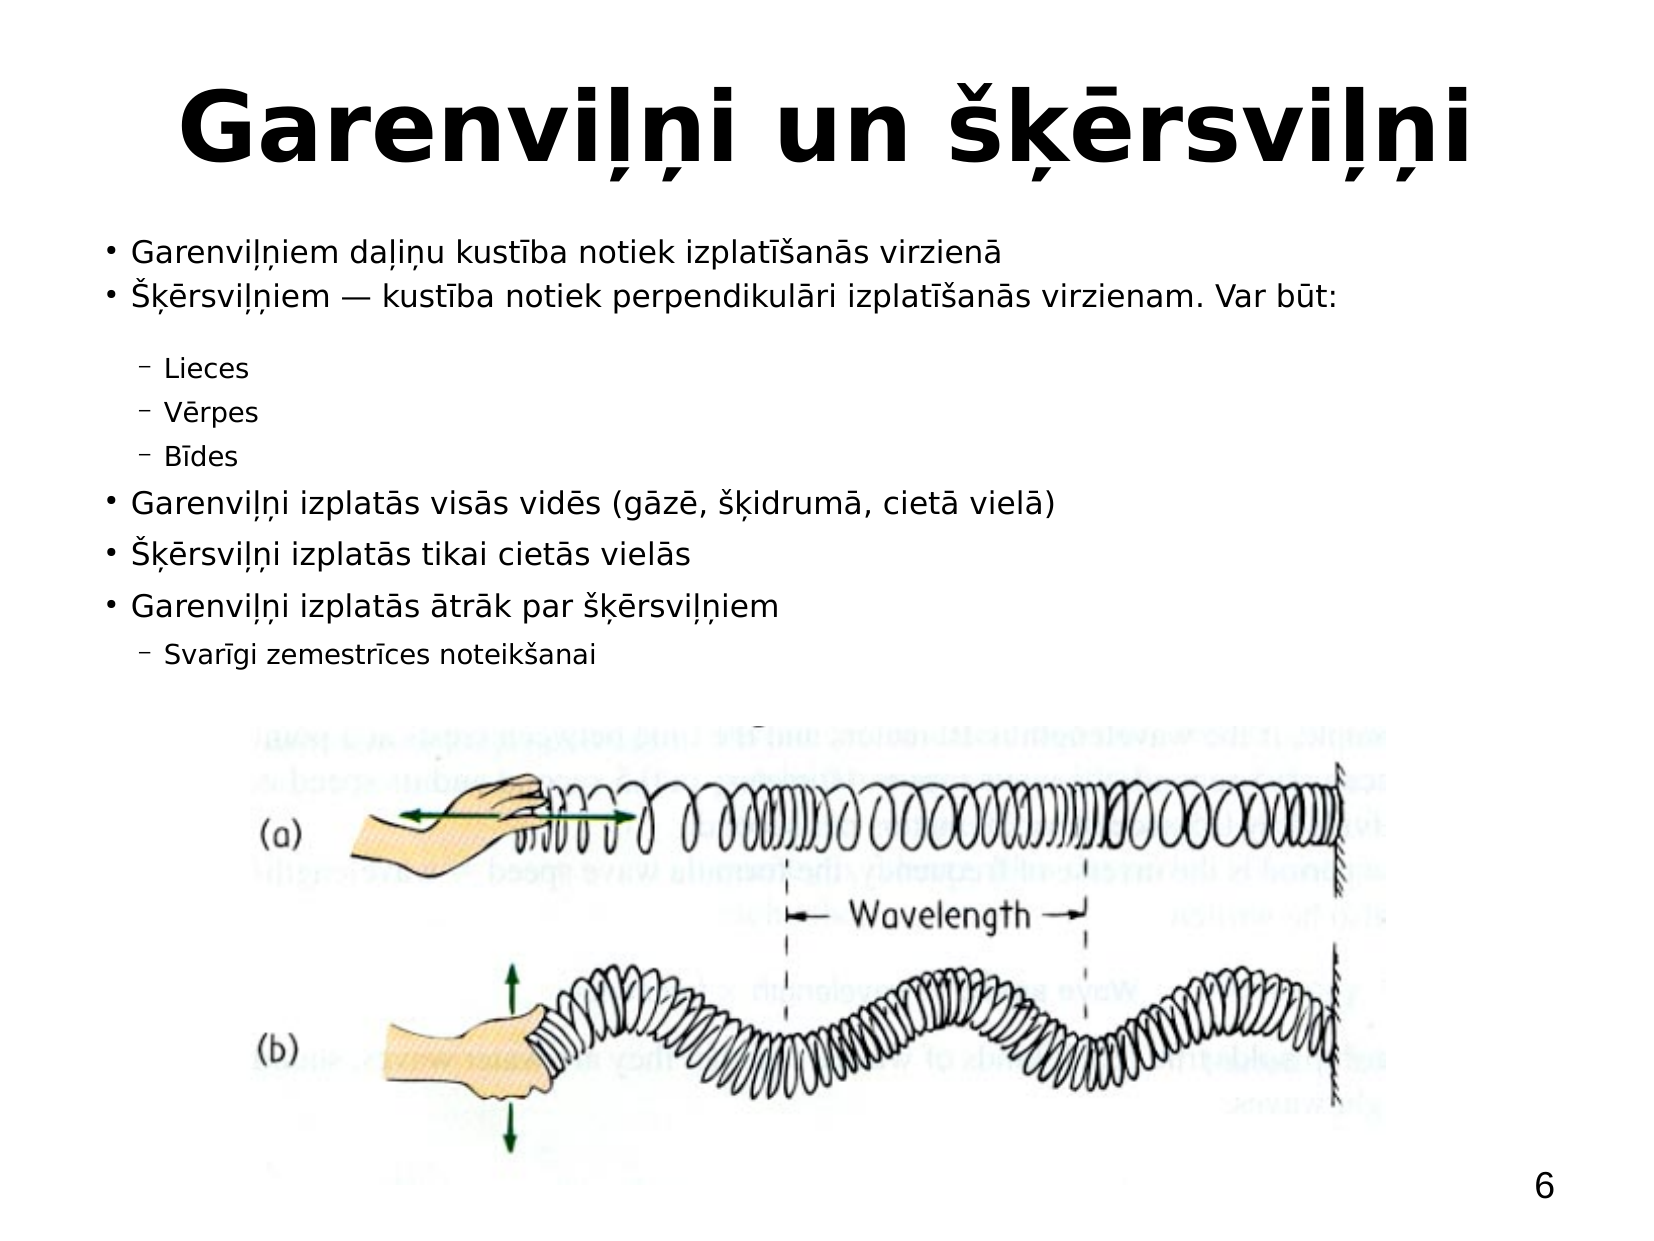

# Garenviļņi un šķērsviļņi
Garenviļņiem daļiņu kustība notiek izplatīšanās virzienā
Šķērsviļņiem — kustība notiek perpendikulāri izplatīšanās virzienam. Var būt:
Lieces
Vērpes
Bīdes
Garenviļņi izplatās visās vidēs (gāzē, šķidrumā, cietā vielā)
Šķērsviļņi izplatās tikai cietās vielās
Garenviļņi izplatās ātrāk par šķērsviļņiem
Svarīgi zemestrīces noteikšanai